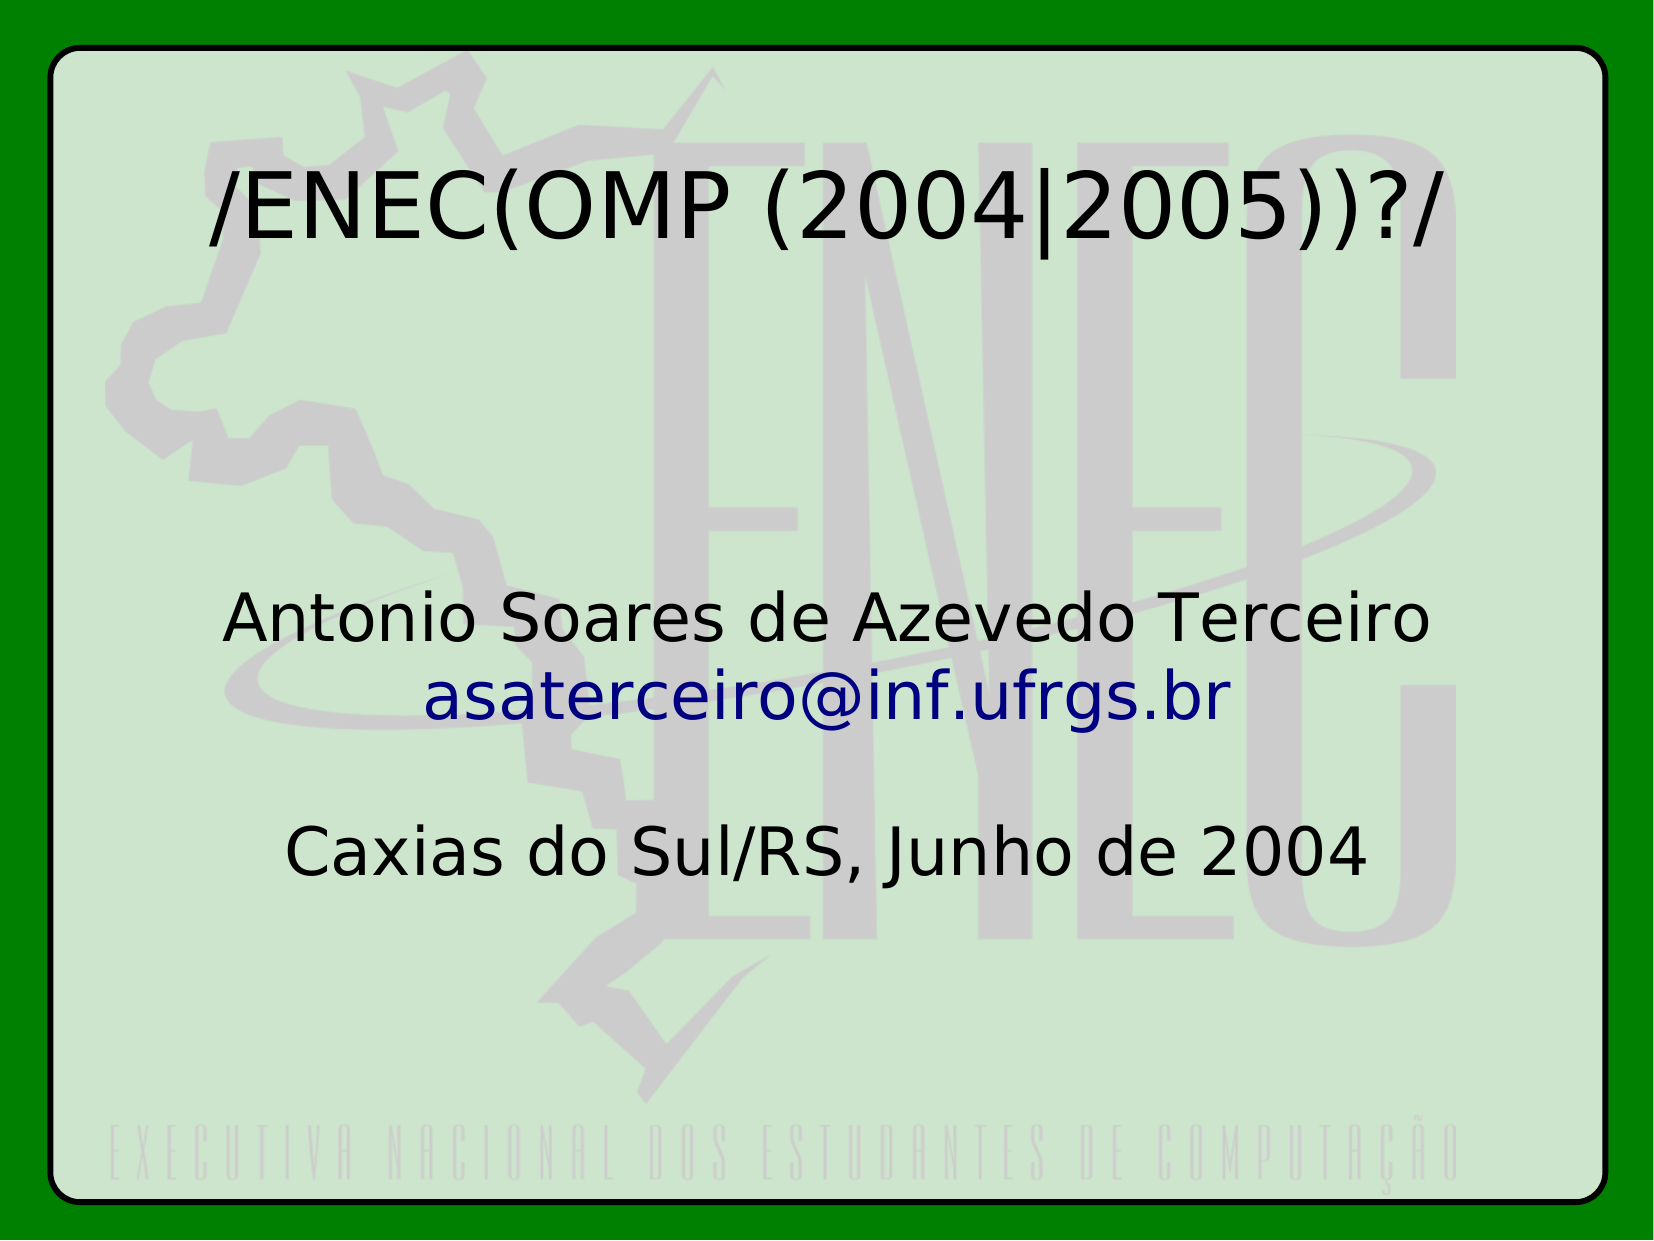

# /ENEC(OMP (2004|2005))?/
Antonio Soares de Azevedo Terceiro
asaterceiro@inf.ufrgs.br
Caxias do Sul/RS, Junho de 2004